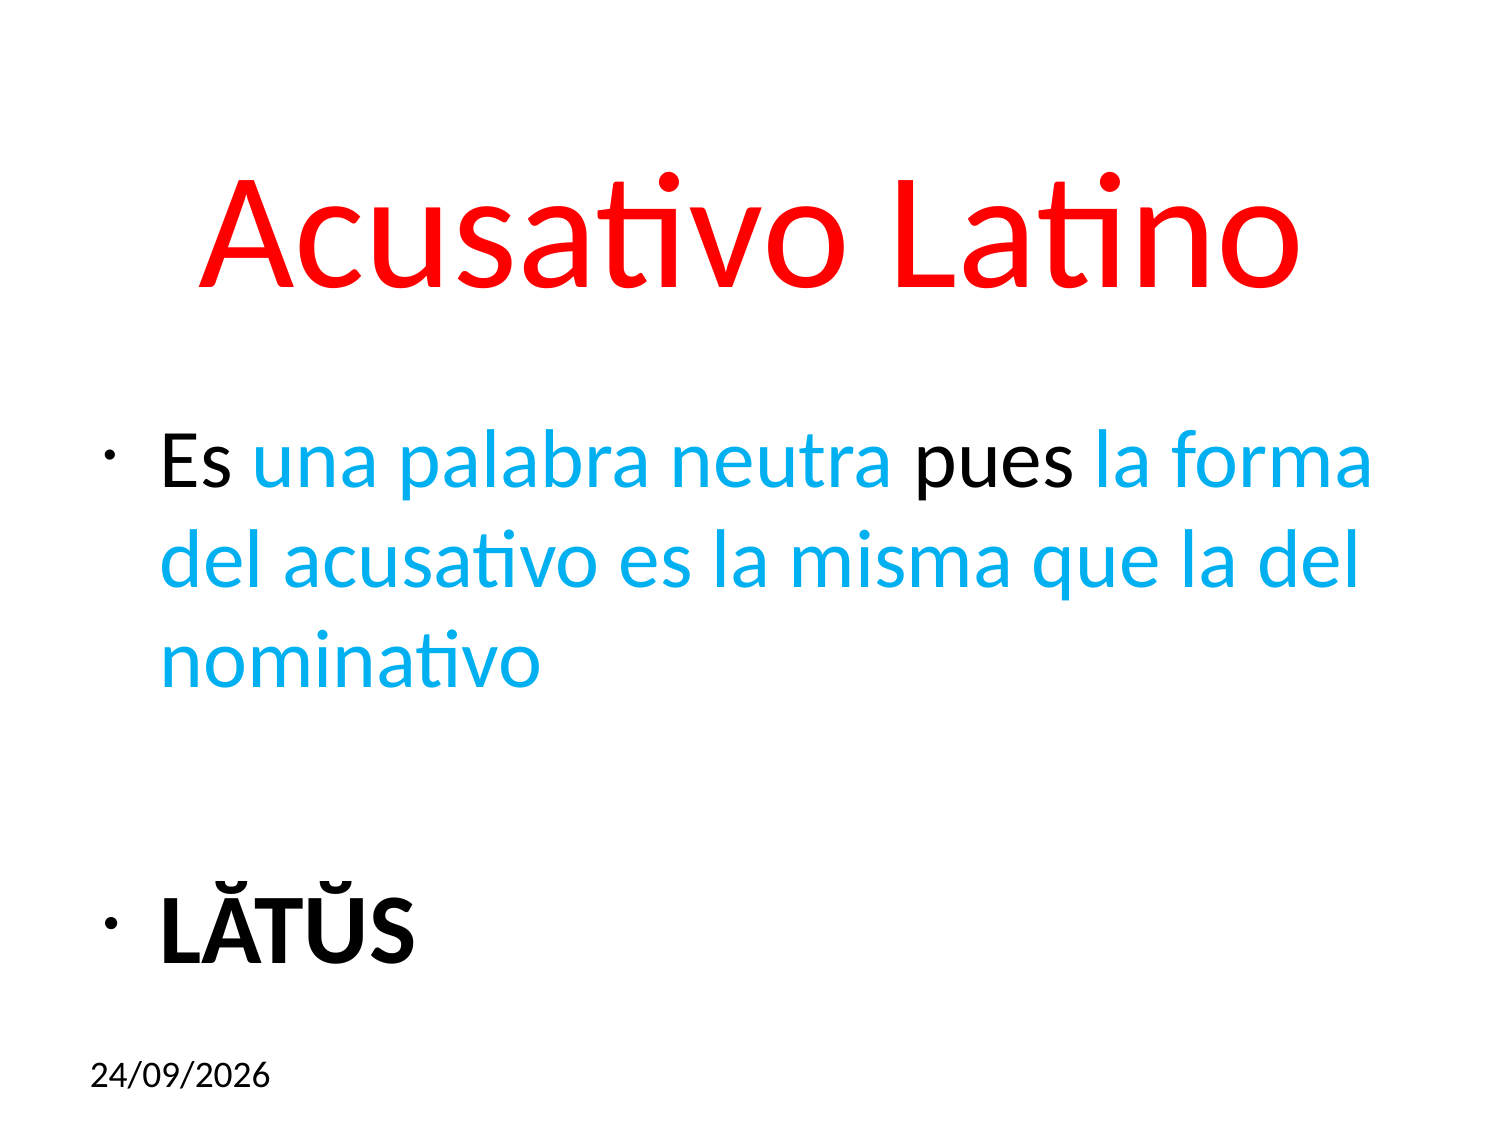

# Acusativo Latino
Es una palabra neutra pues la forma del acusativo es la misma que la del nominativo
LĂTŬS
14 de avril de 2011